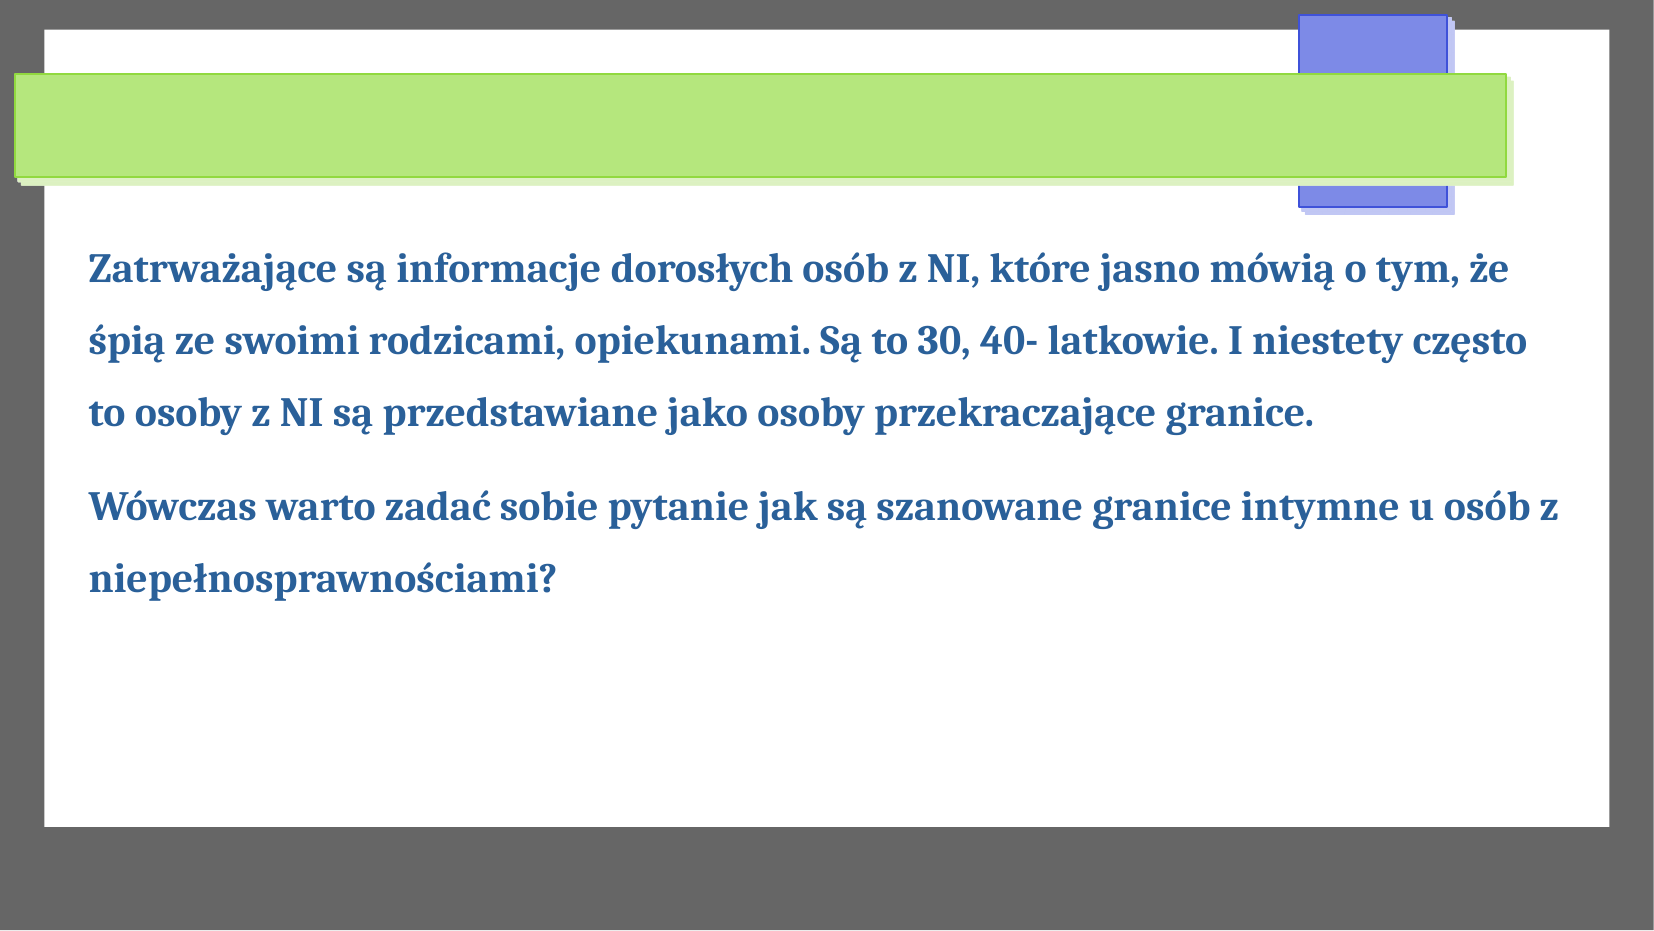

#
Zatrważające są informacje dorosłych osób z NI, które jasno mówią o tym, że śpią ze swoimi rodzicami, opiekunami. Są to 30, 40- latkowie. I niestety często to osoby z NI są przedstawiane jako osoby przekraczające granice.
Wówczas warto zadać sobie pytanie jak są szanowane granice intymne u osób z niepełnosprawnościami?